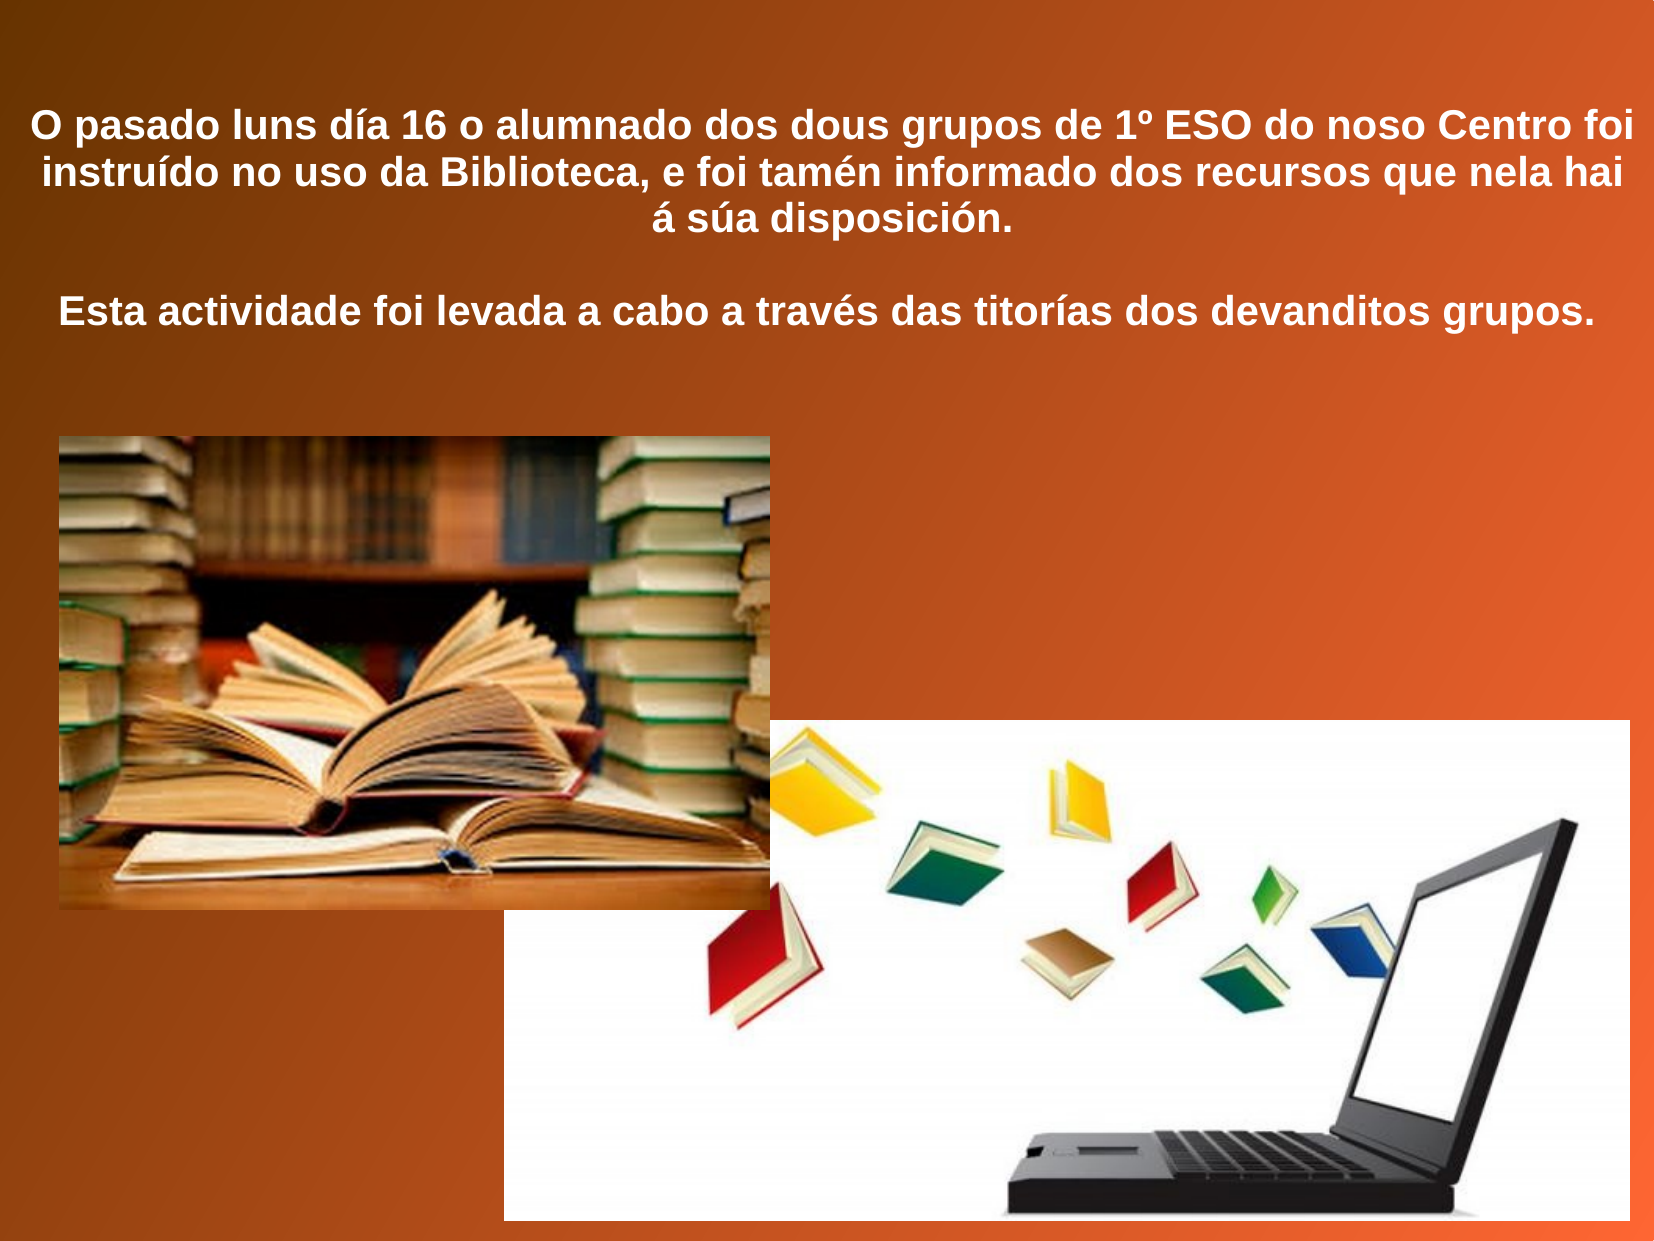

O pasado luns día 16 o alumnado dos dous grupos de 1º ESO do noso Centro foi instruído no uso da Biblioteca, e foi tamén informado dos recursos que nela hai á súa disposición.
Esta actividade foi levada a cabo a través das titorías dos devanditos grupos.